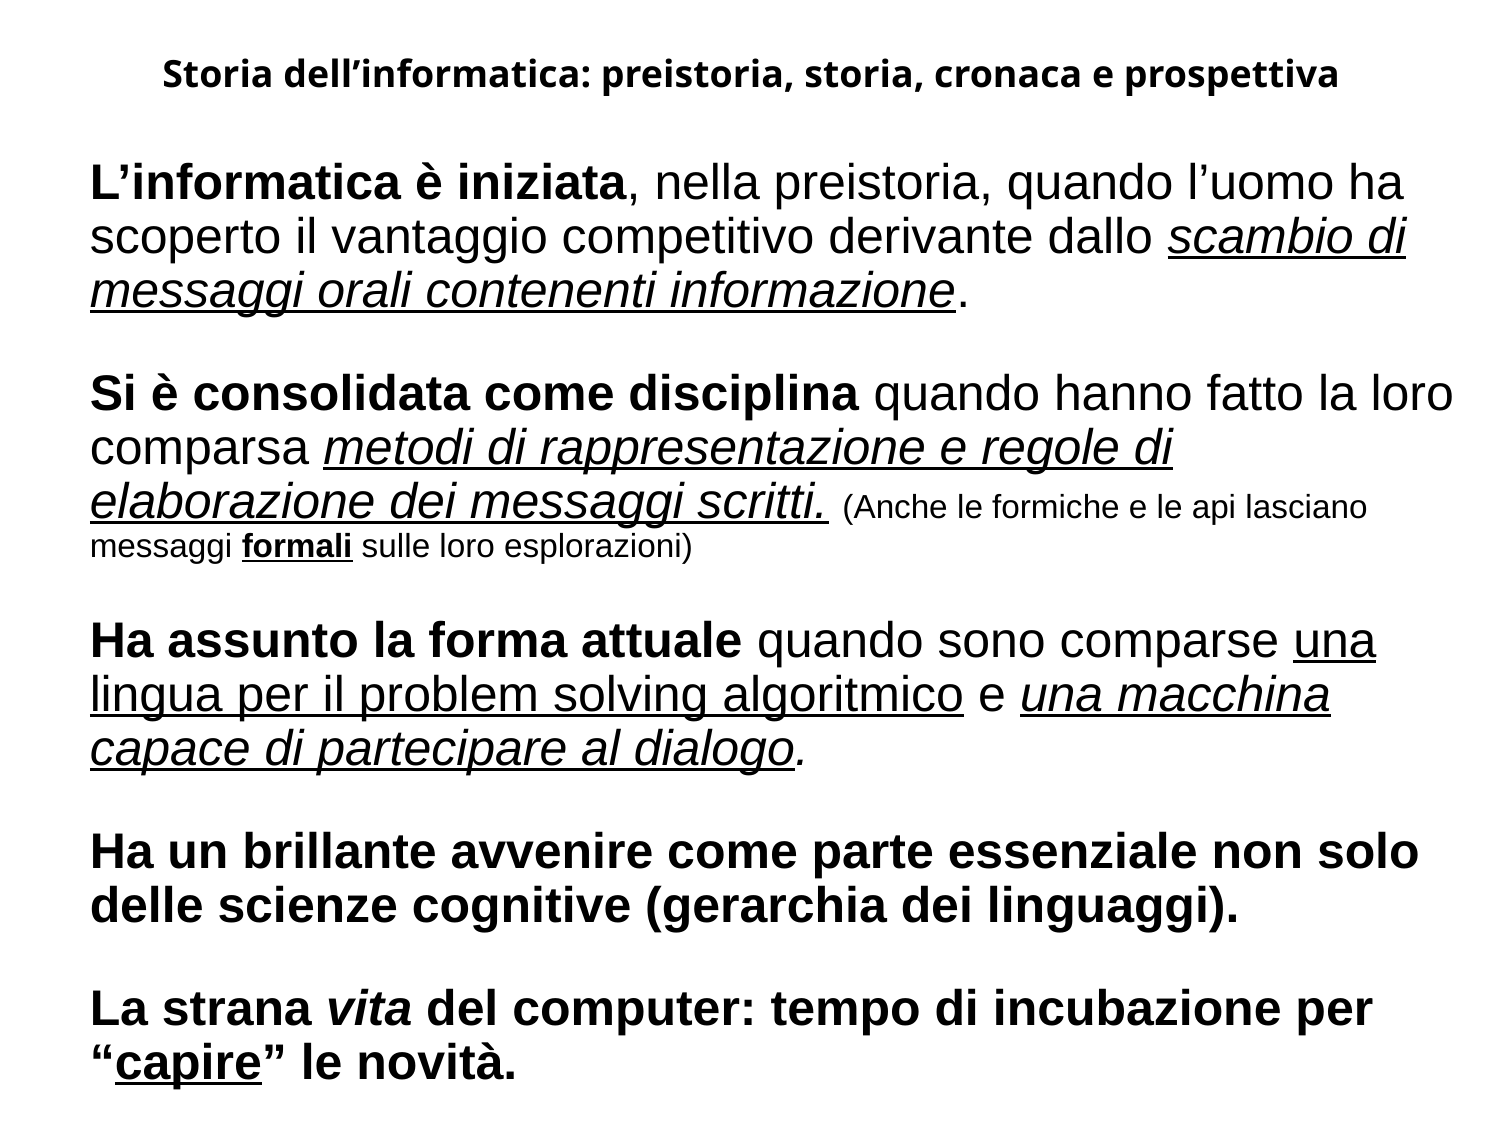

# Storia dell’informatica: preistoria, storia, cronaca e prospettiva
L’informatica è iniziata, nella preistoria, quando l’uomo ha scoperto il vantaggio competitivo derivante dallo scambio di messaggi orali contenenti informazione.
Si è consolidata come disciplina quando hanno fatto la loro comparsa metodi di rappresentazione e regole di elaborazione dei messaggi scritti. (Anche le formiche e le api lasciano messaggi formali sulle loro esplorazioni)
Ha assunto la forma attuale quando sono comparse una lingua per il problem solving algoritmico e una macchina capace di partecipare al dialogo.
Ha un brillante avvenire come parte essenziale non solo delle scienze cognitive (gerarchia dei linguaggi).
La strana vita del computer: tempo di incubazione per “capire” le novità.